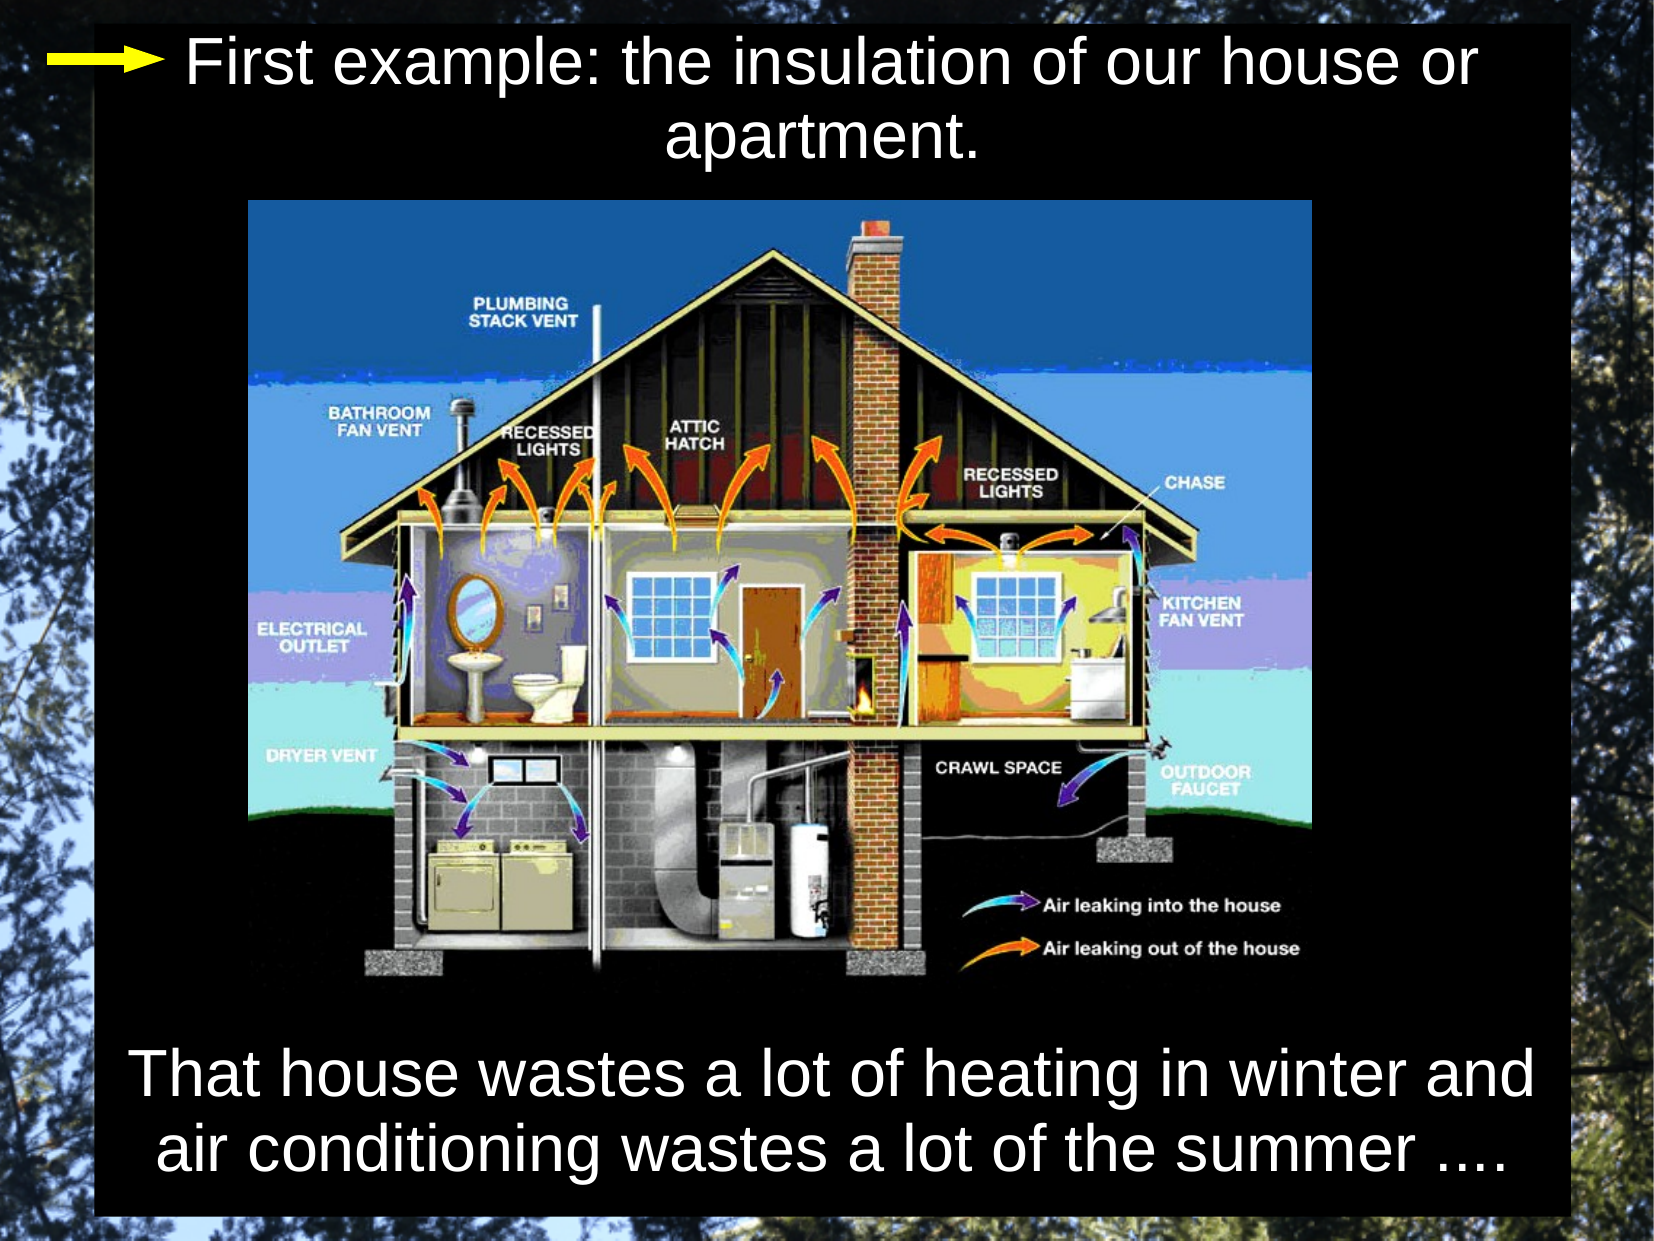

# First example: the insulation of our house or apartment.
That house wastes a lot of heating in winter and air conditioning wastes a lot of the summer ....